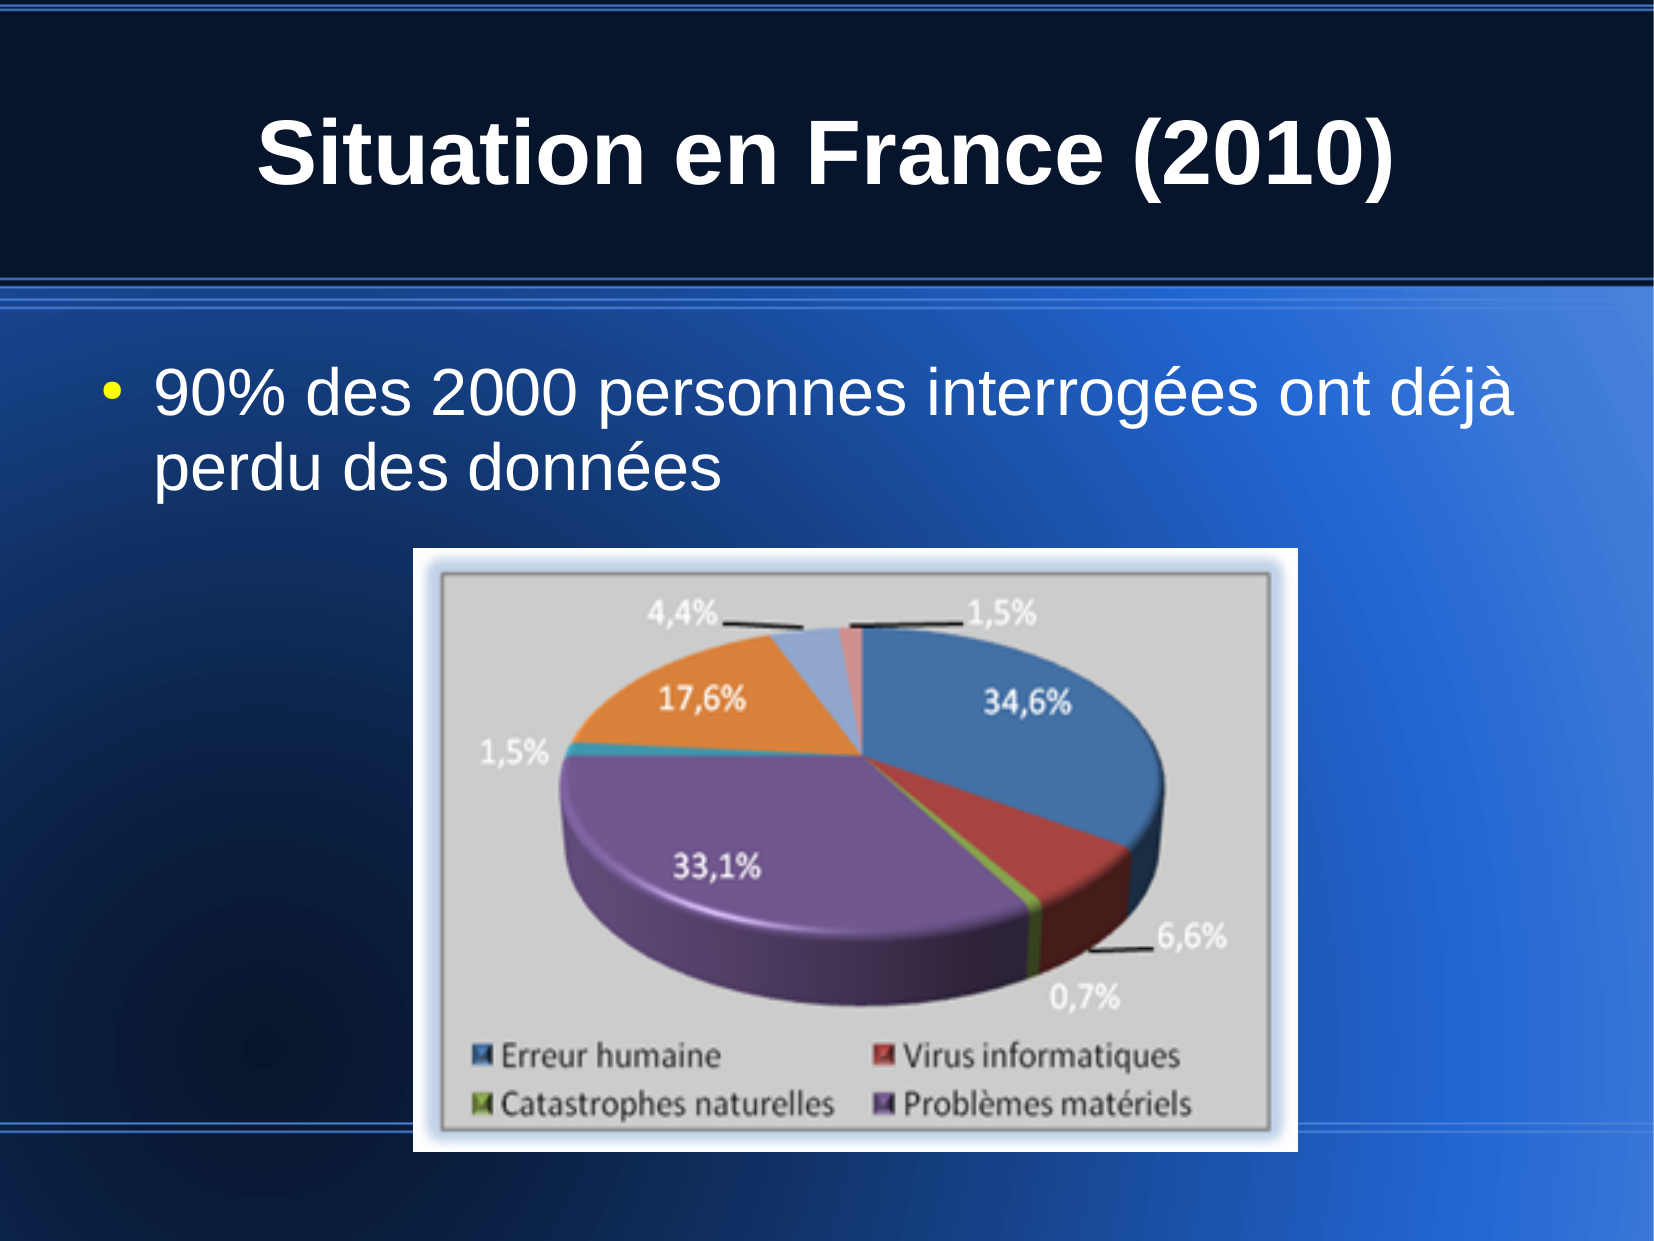

# Situation en France (2010)
90% des 2000 personnes interrogées ont déjà perdu des données